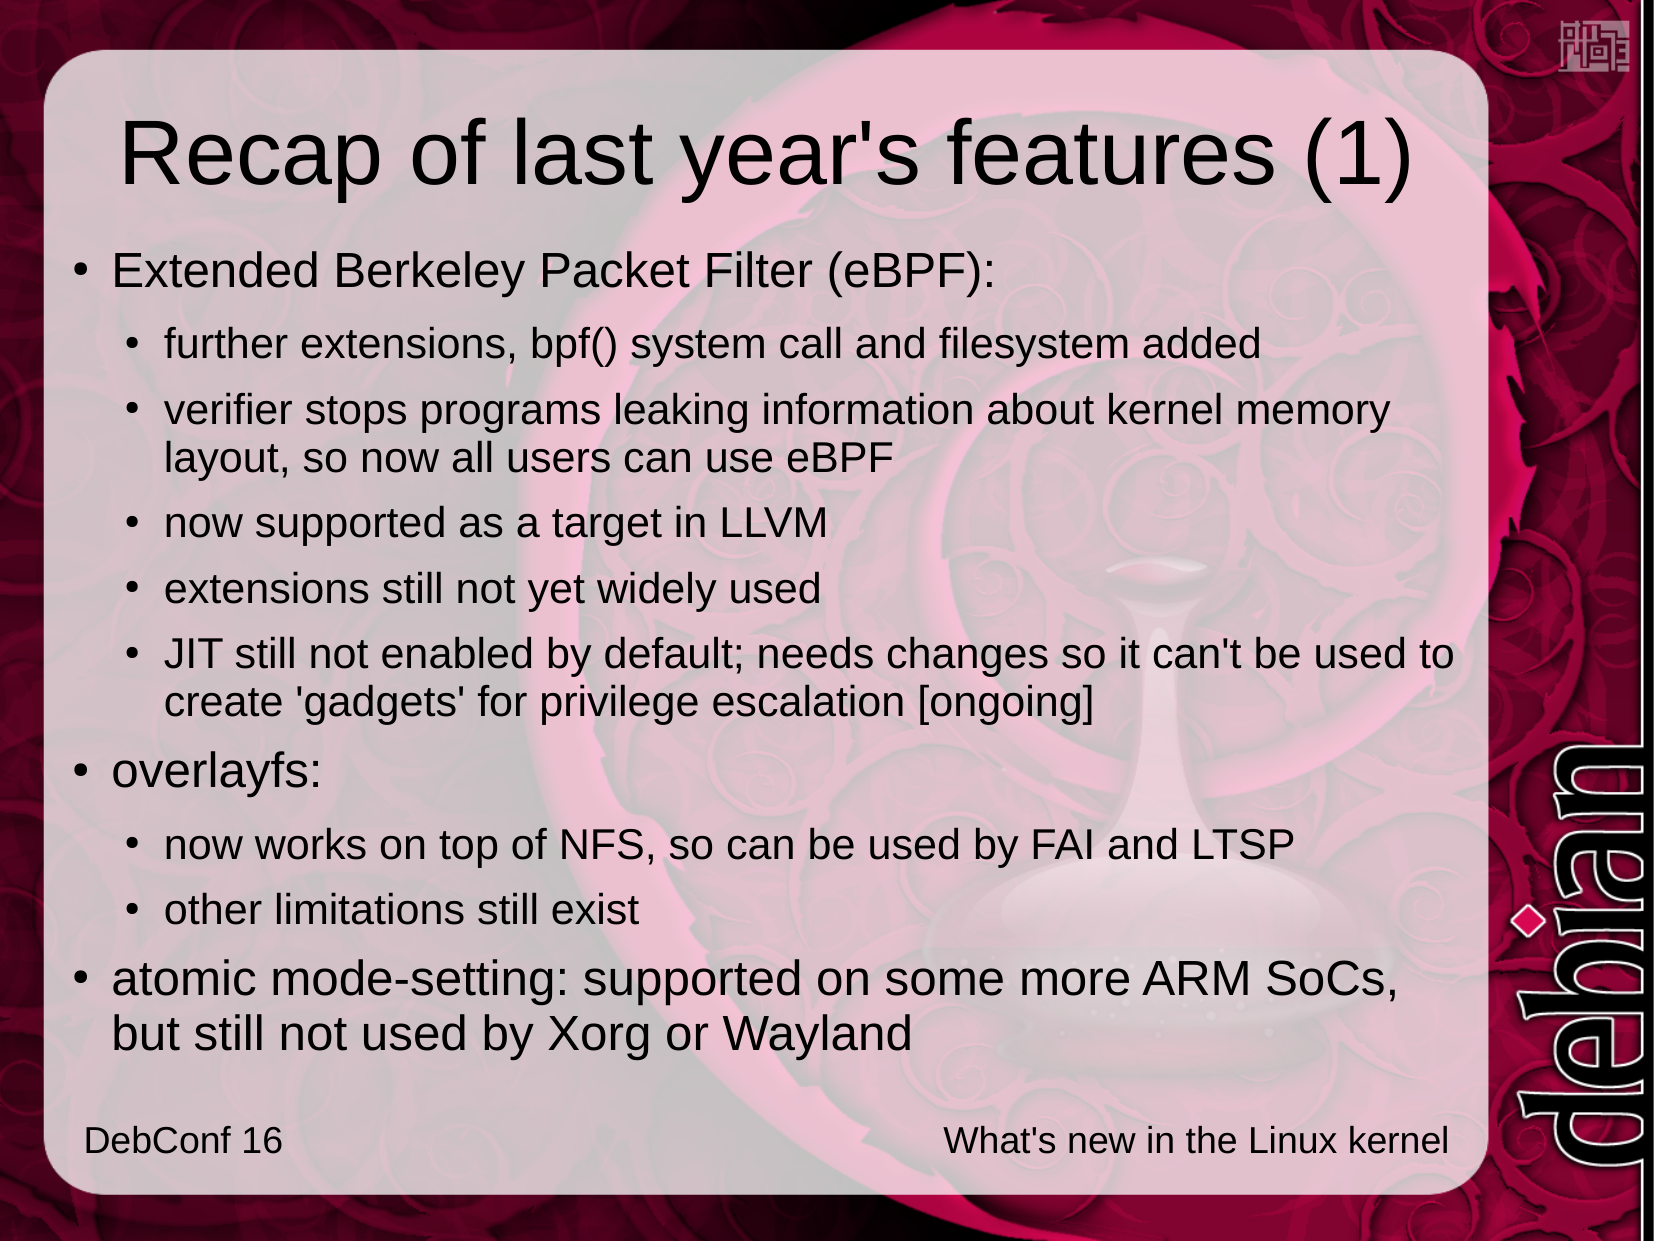

# Recap of last year's features (1)
Extended Berkeley Packet Filter (eBPF):
further extensions, bpf() system call and filesystem added
verifier stops programs leaking information about kernel memory layout, so now all users can use eBPF
now supported as a target in LLVM
extensions still not yet widely used
JIT still not enabled by default; needs changes so it can't be used to create 'gadgets' for privilege escalation [ongoing]
overlayfs:
now works on top of NFS, so can be used by FAI and LTSP
other limitations still exist
atomic mode-setting: supported on some more ARM SoCs, but still not used by Xorg or Wayland